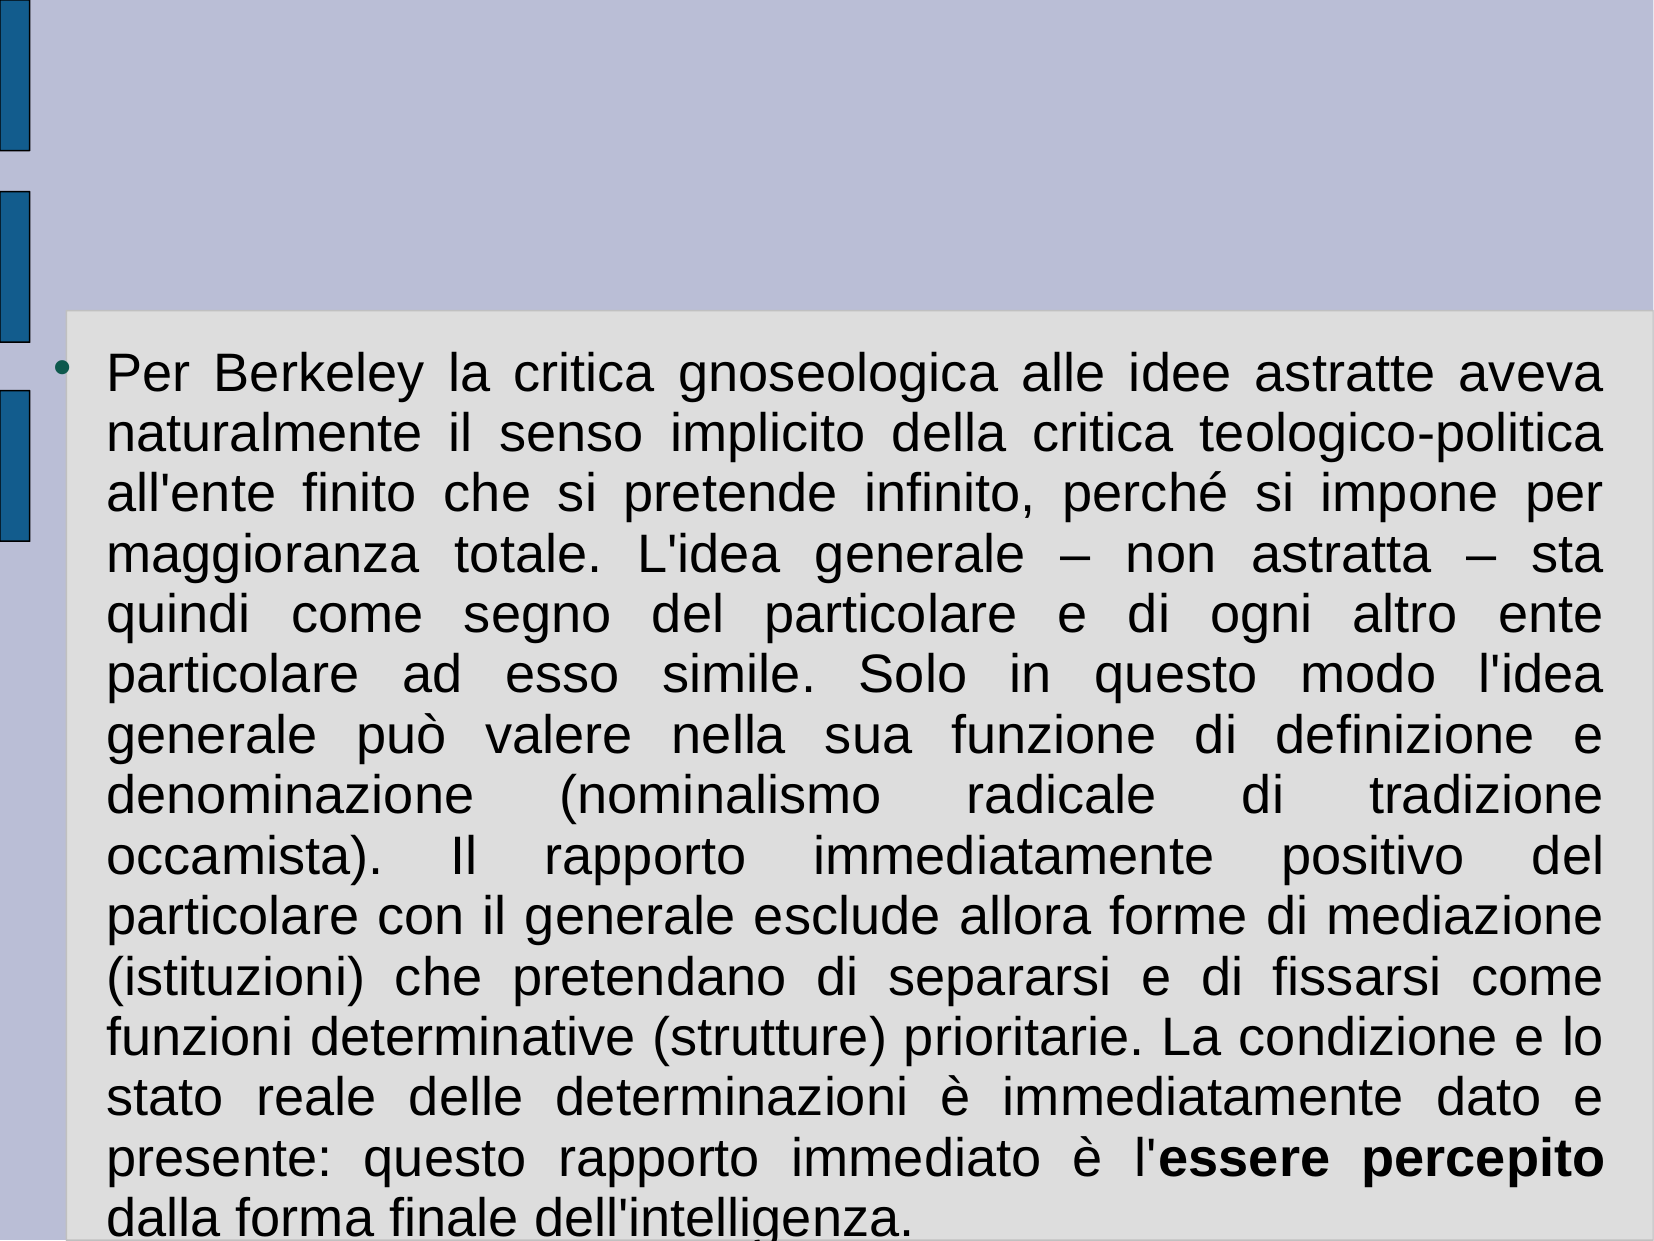

#
Per Berkeley la critica gnoseologica alle idee astratte aveva naturalmente il senso implicito della critica teologico-politica all'ente finito che si pretende infinito, perché si impone per maggioranza totale. L'idea generale – non astratta – sta quindi come segno del particolare e di ogni altro ente particolare ad esso simile. Solo in questo modo l'idea generale può valere nella sua funzione di definizione e denominazione (nominalismo radicale di tradizione occamista). Il rapporto immediatamente positivo del particolare con il generale esclude allora forme di mediazione (istituzioni) che pretendano di separarsi e di fissarsi come funzioni determinative (strutture) prioritarie. La condizione e lo stato reale delle determinazioni è immediatamente dato e presente: questo rapporto immediato è l'essere percepito dalla forma finale dell'intelligenza.